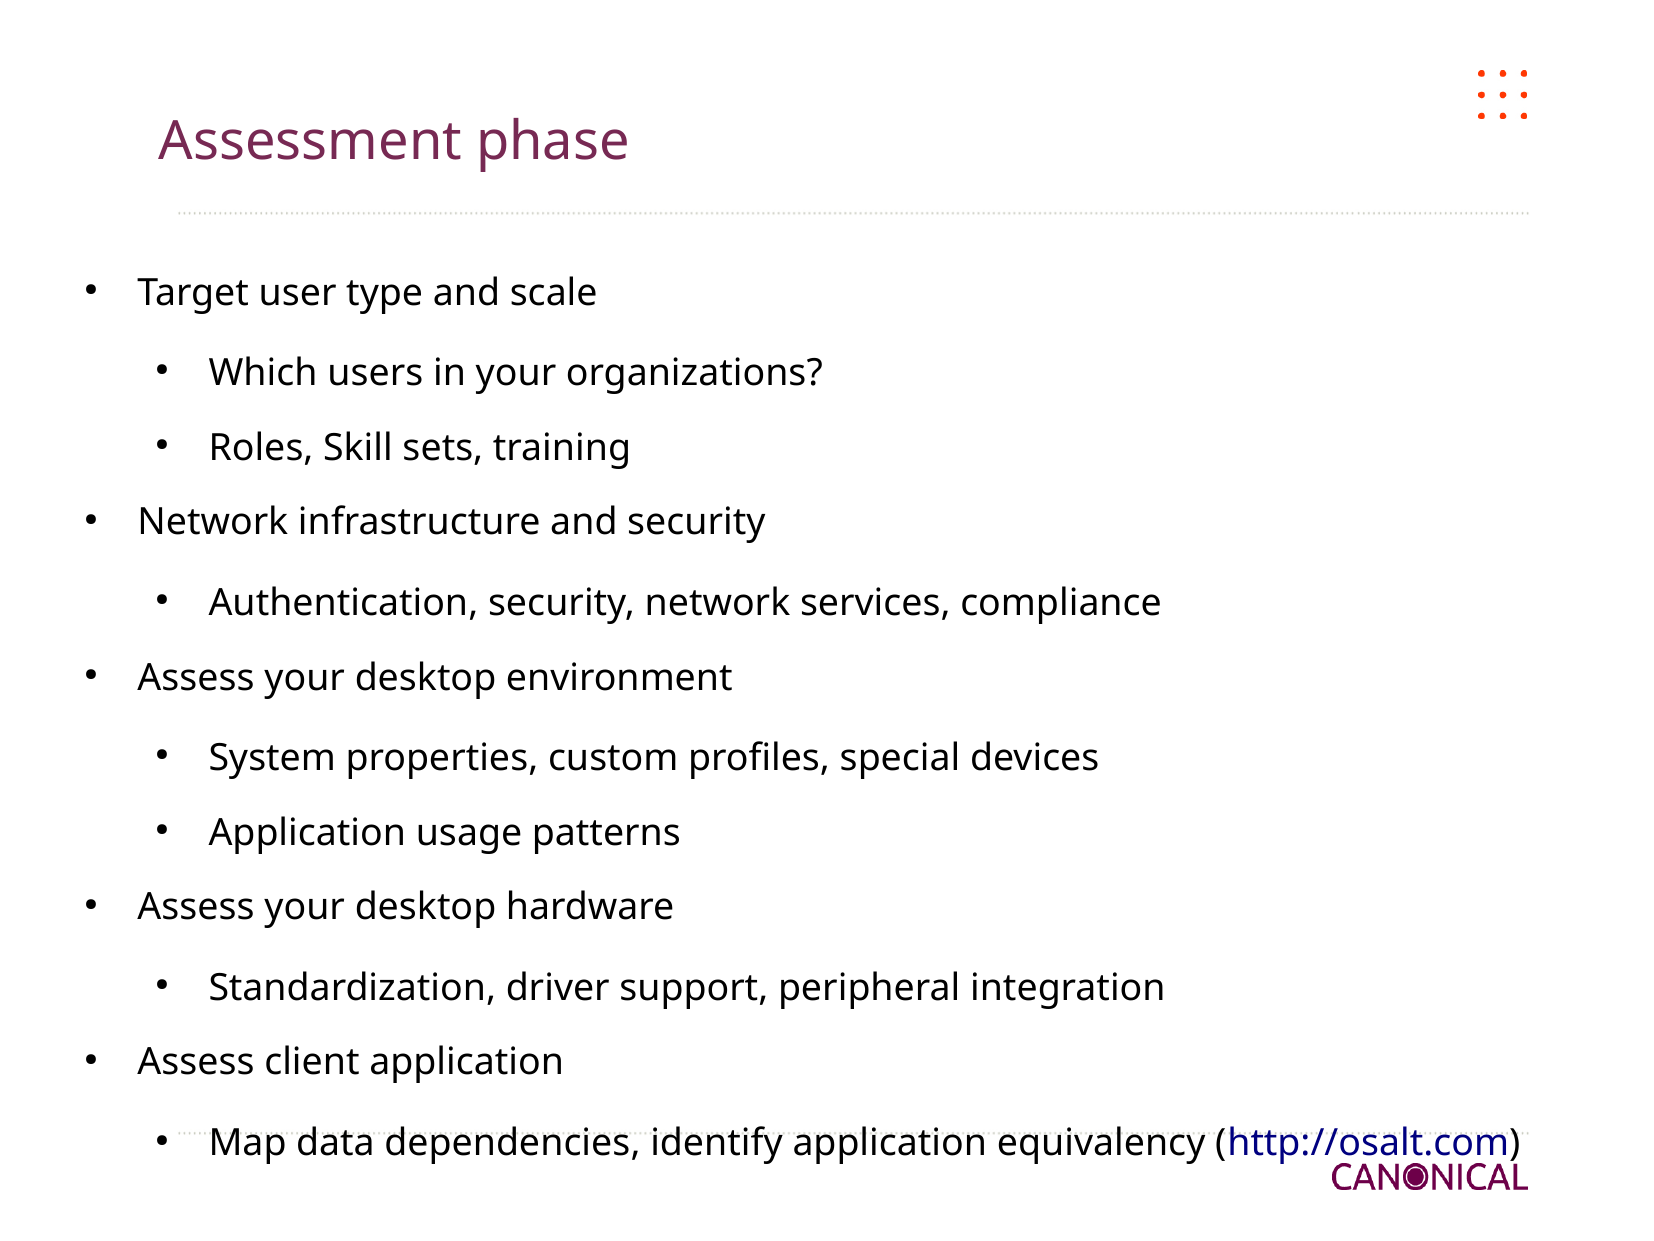

Assessment phase
# Target user type and scale
Which users in your organizations?
Roles, Skill sets, training
Network infrastructure and security
Authentication, security, network services, compliance
Assess your desktop environment
System properties, custom profiles, special devices
Application usage patterns
Assess your desktop hardware
Standardization, driver support, peripheral integration
Assess client application
Map data dependencies, identify application equivalency (http://osalt.com)